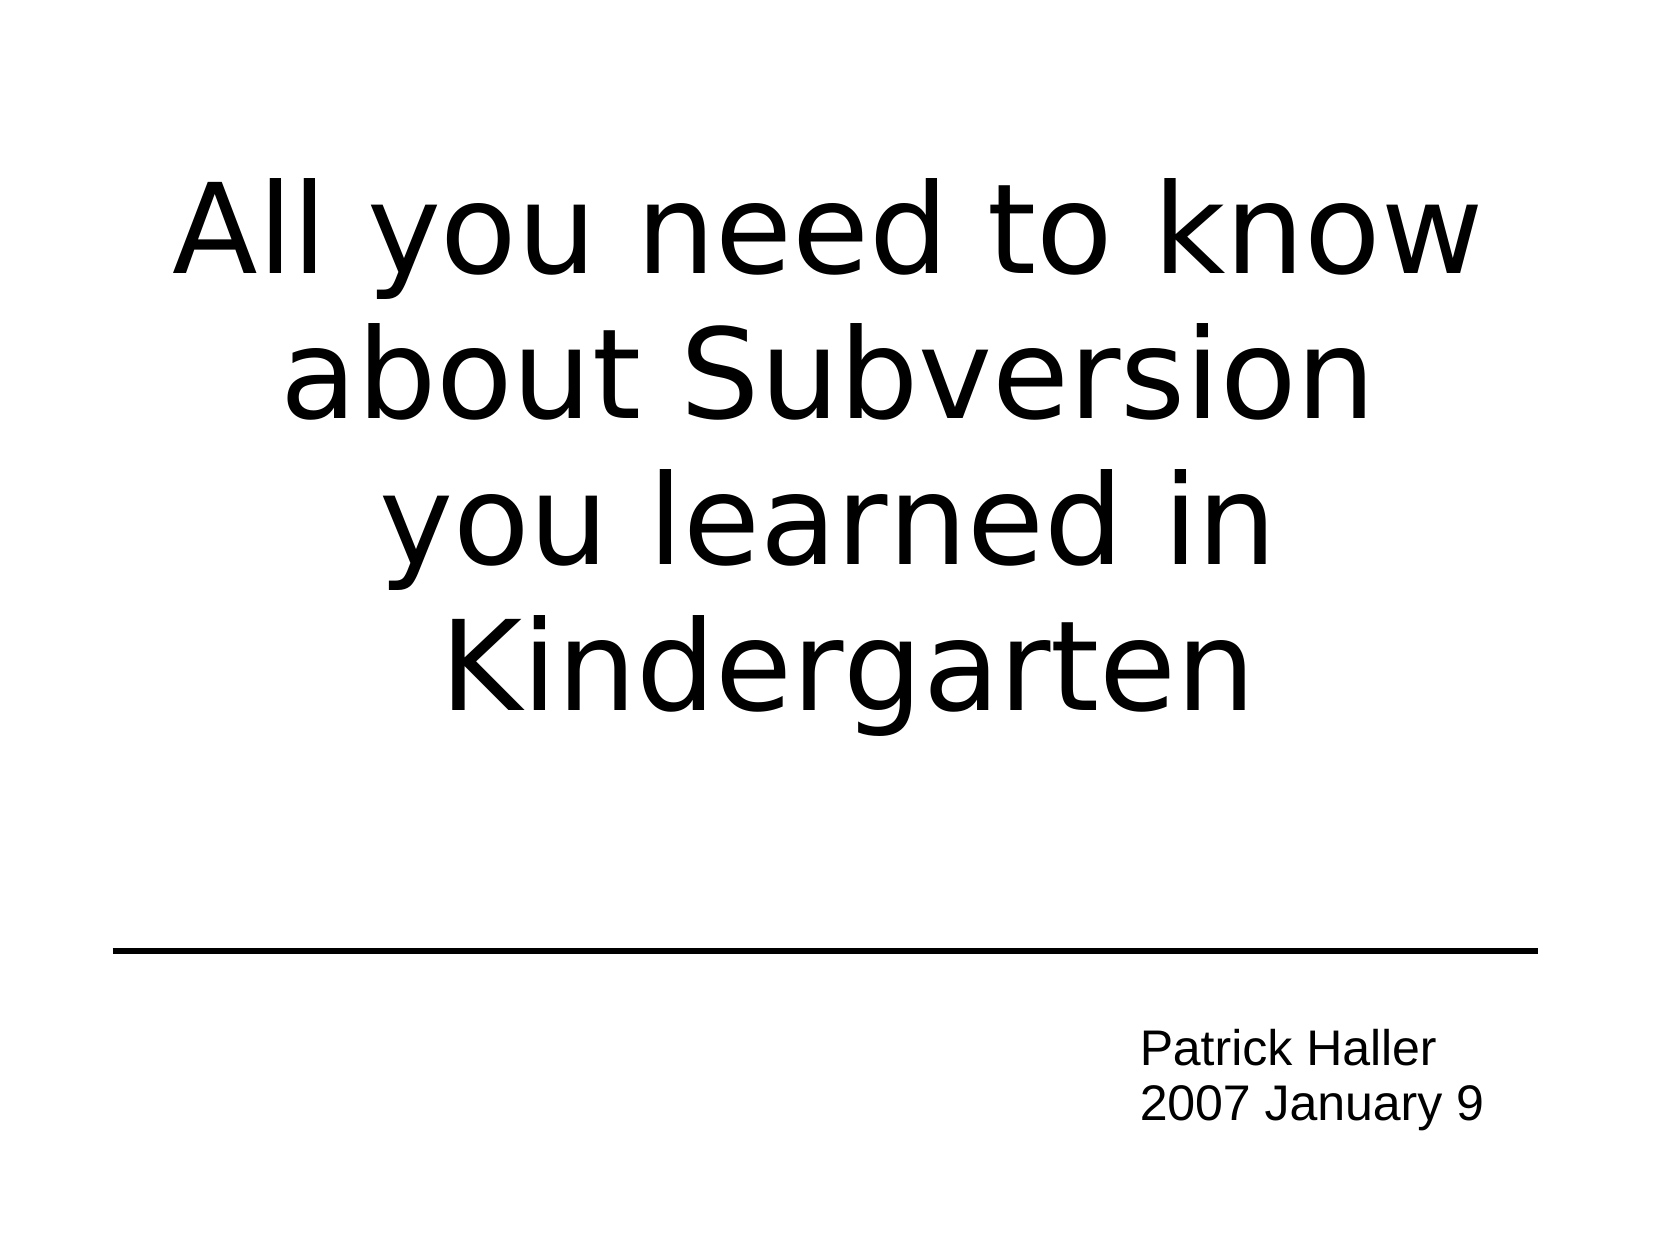

All you need to know
about Subversion
you learned in
Kindergarten
Patrick Haller
2007 January 9